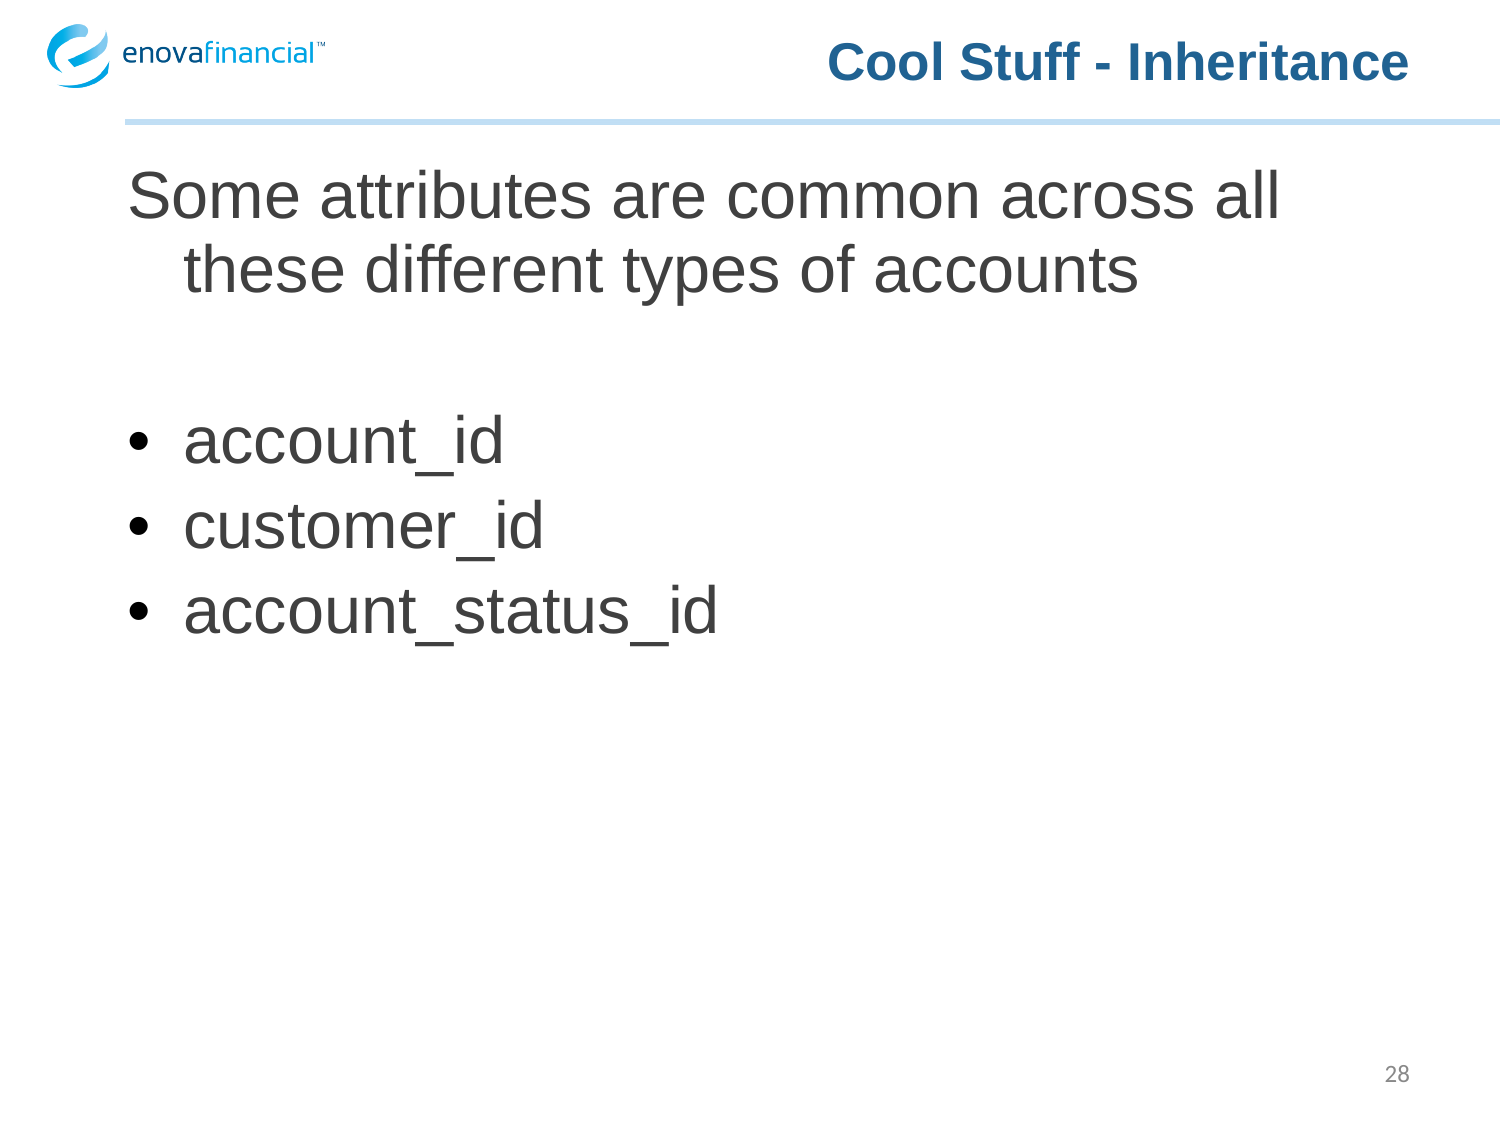

Cool Stuff - Inheritance
# Some attributes are common across all these different types of accounts
account_id
customer_id
account_status_id